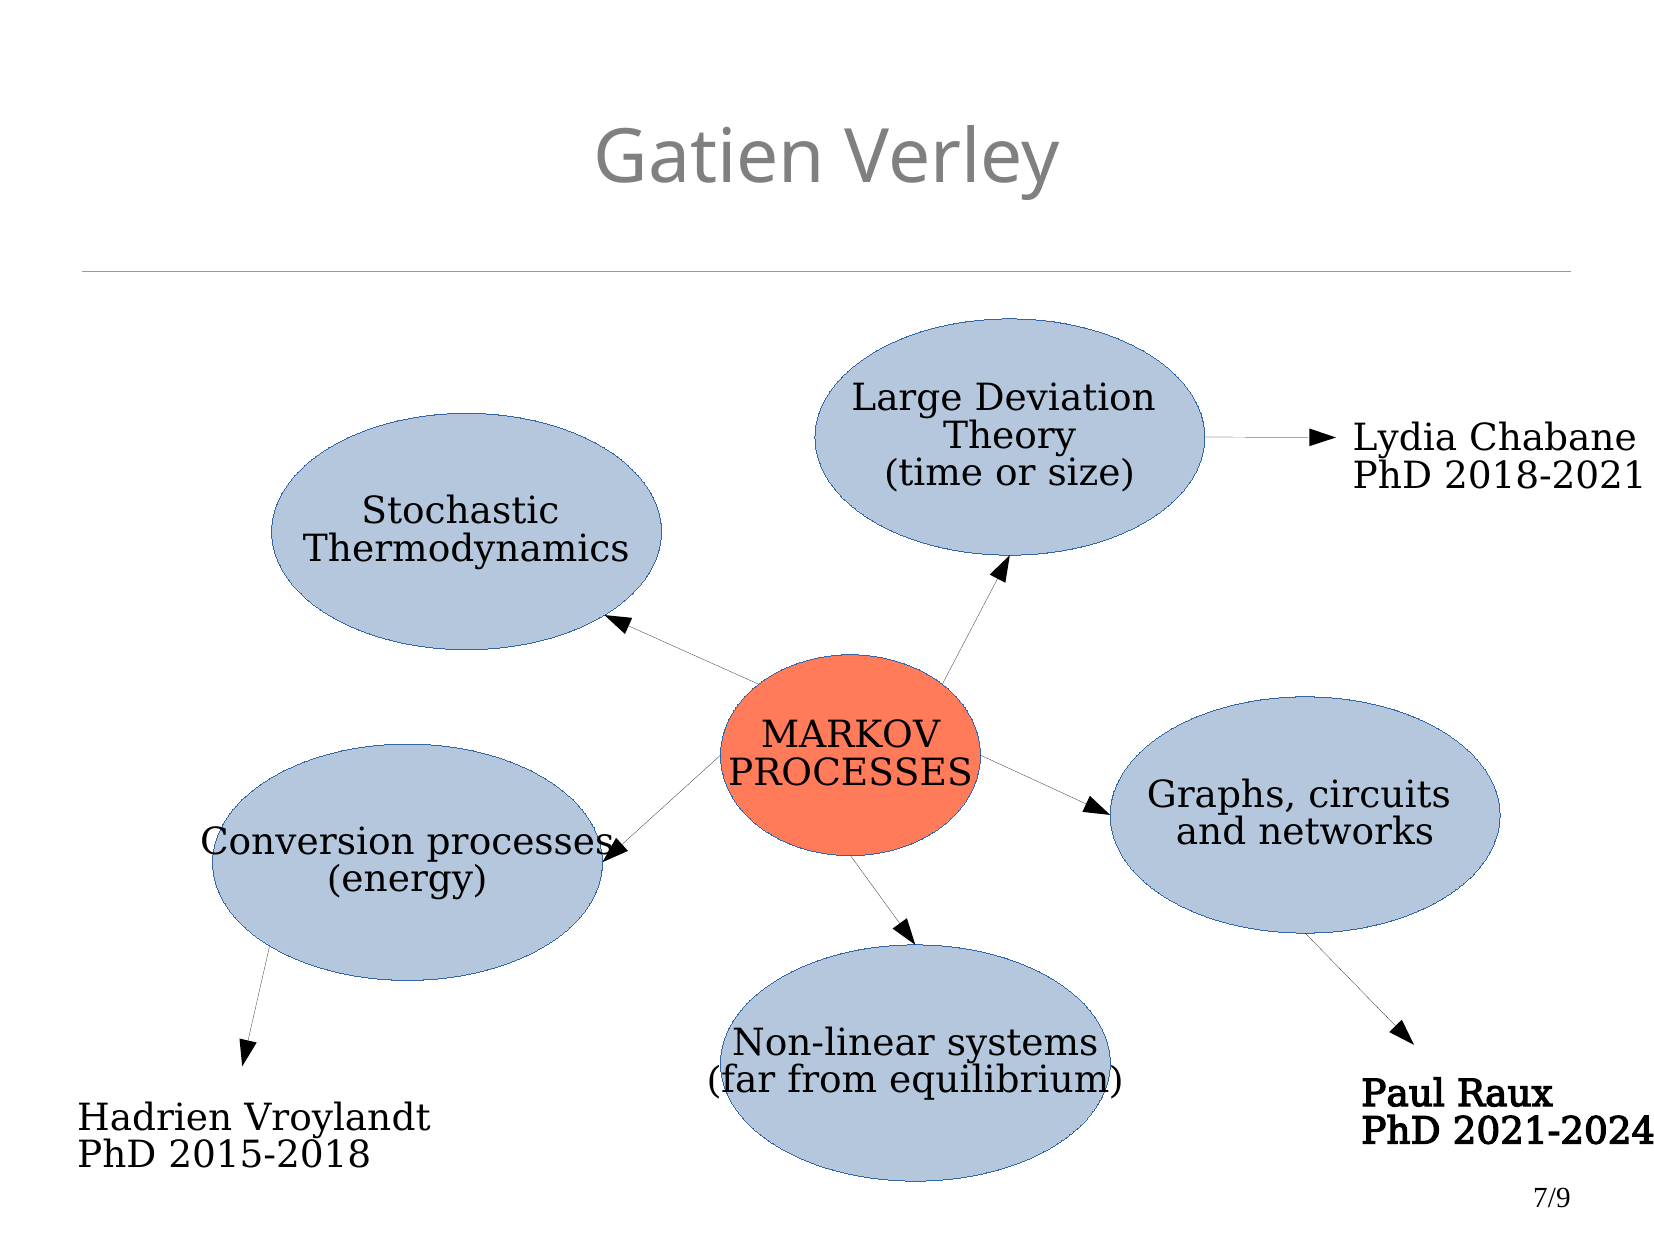

# Gatien Verley
Large Deviation
Theory
(time or size)
Stochastic
Thermodynamics
Lydia Chabane
PhD 2018-2021
MARKOV
PROCESSES
Graphs, circuits
and networks
Conversion processes
(energy)
Non-linear systems
(far from equilibrium)
Paul Raux
PhD 2021-2024
Hadrien Vroylandt
PhD 2015-2018
7